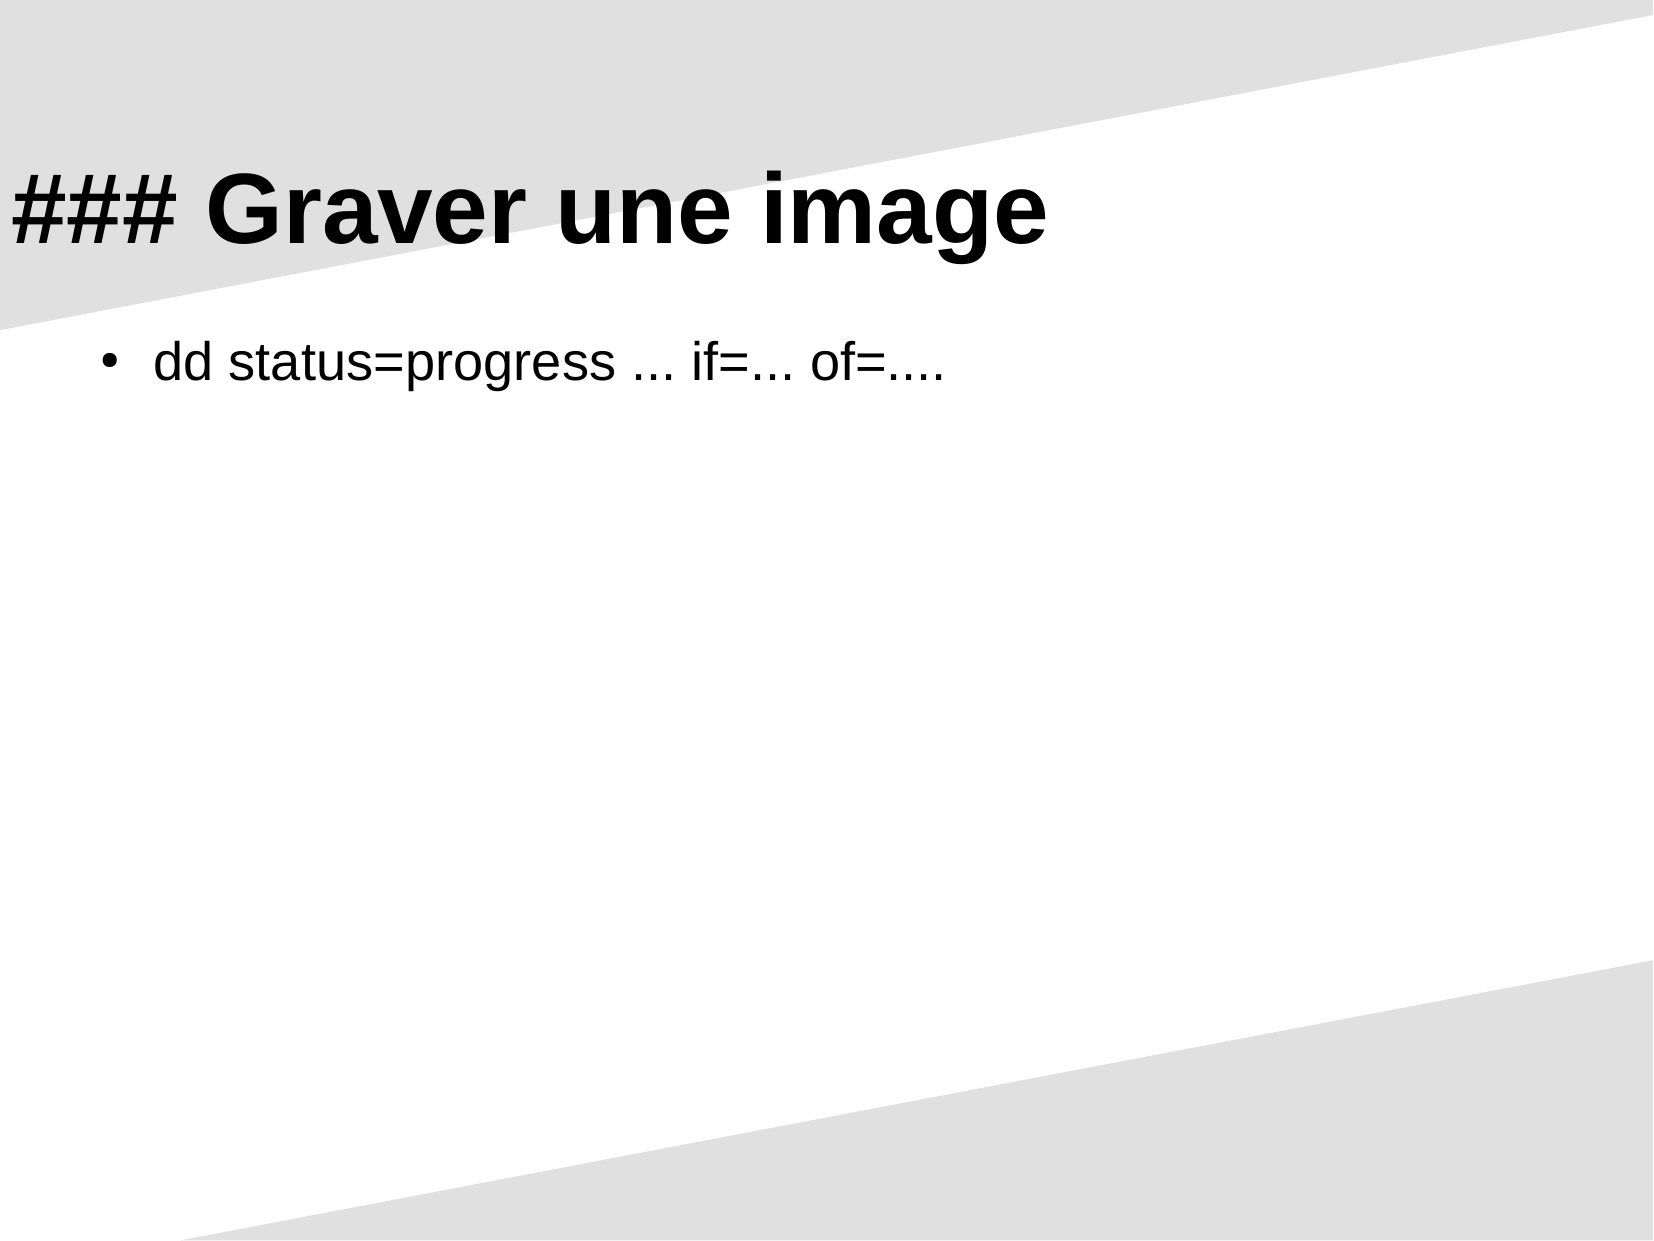

# ### Graver une image
dd status=progress ... if=... of=....